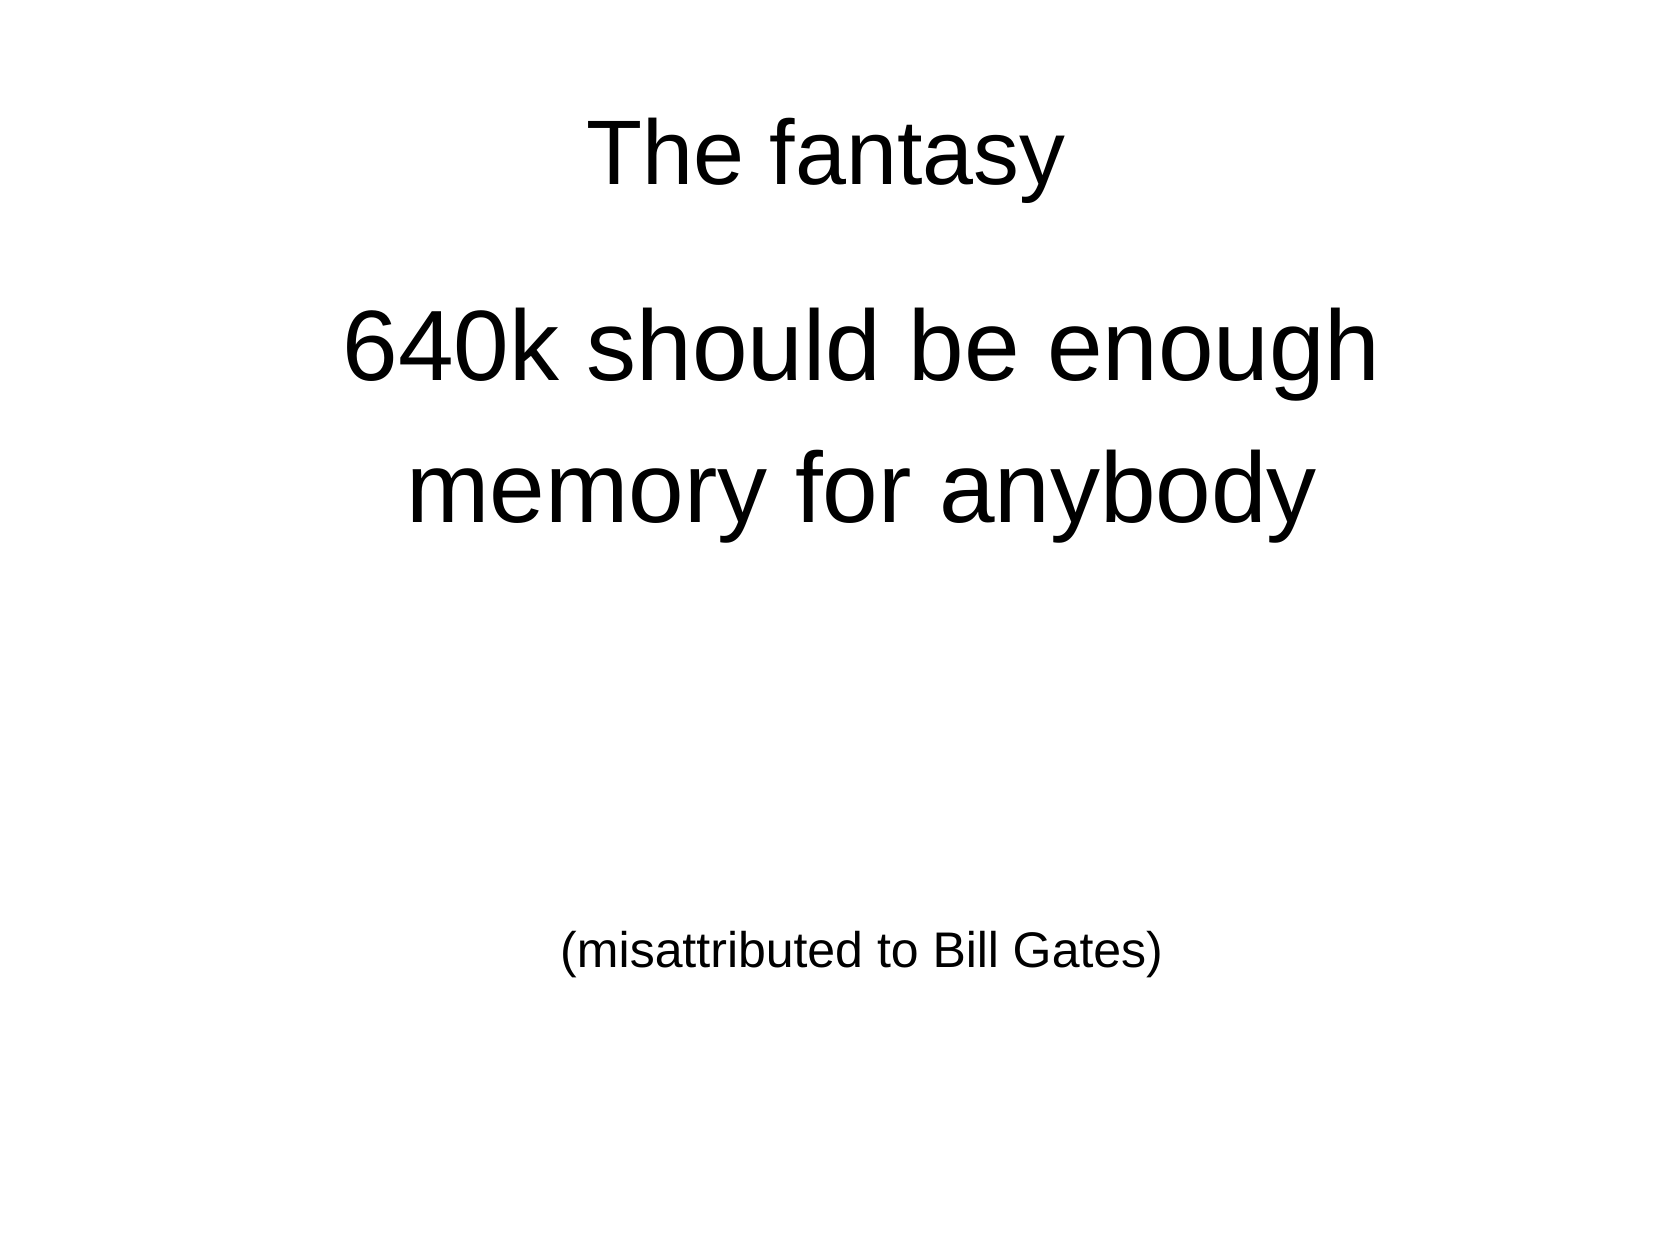

# The fantasy
640k should be enough
memory for anybody
(misattributed to Bill Gates)